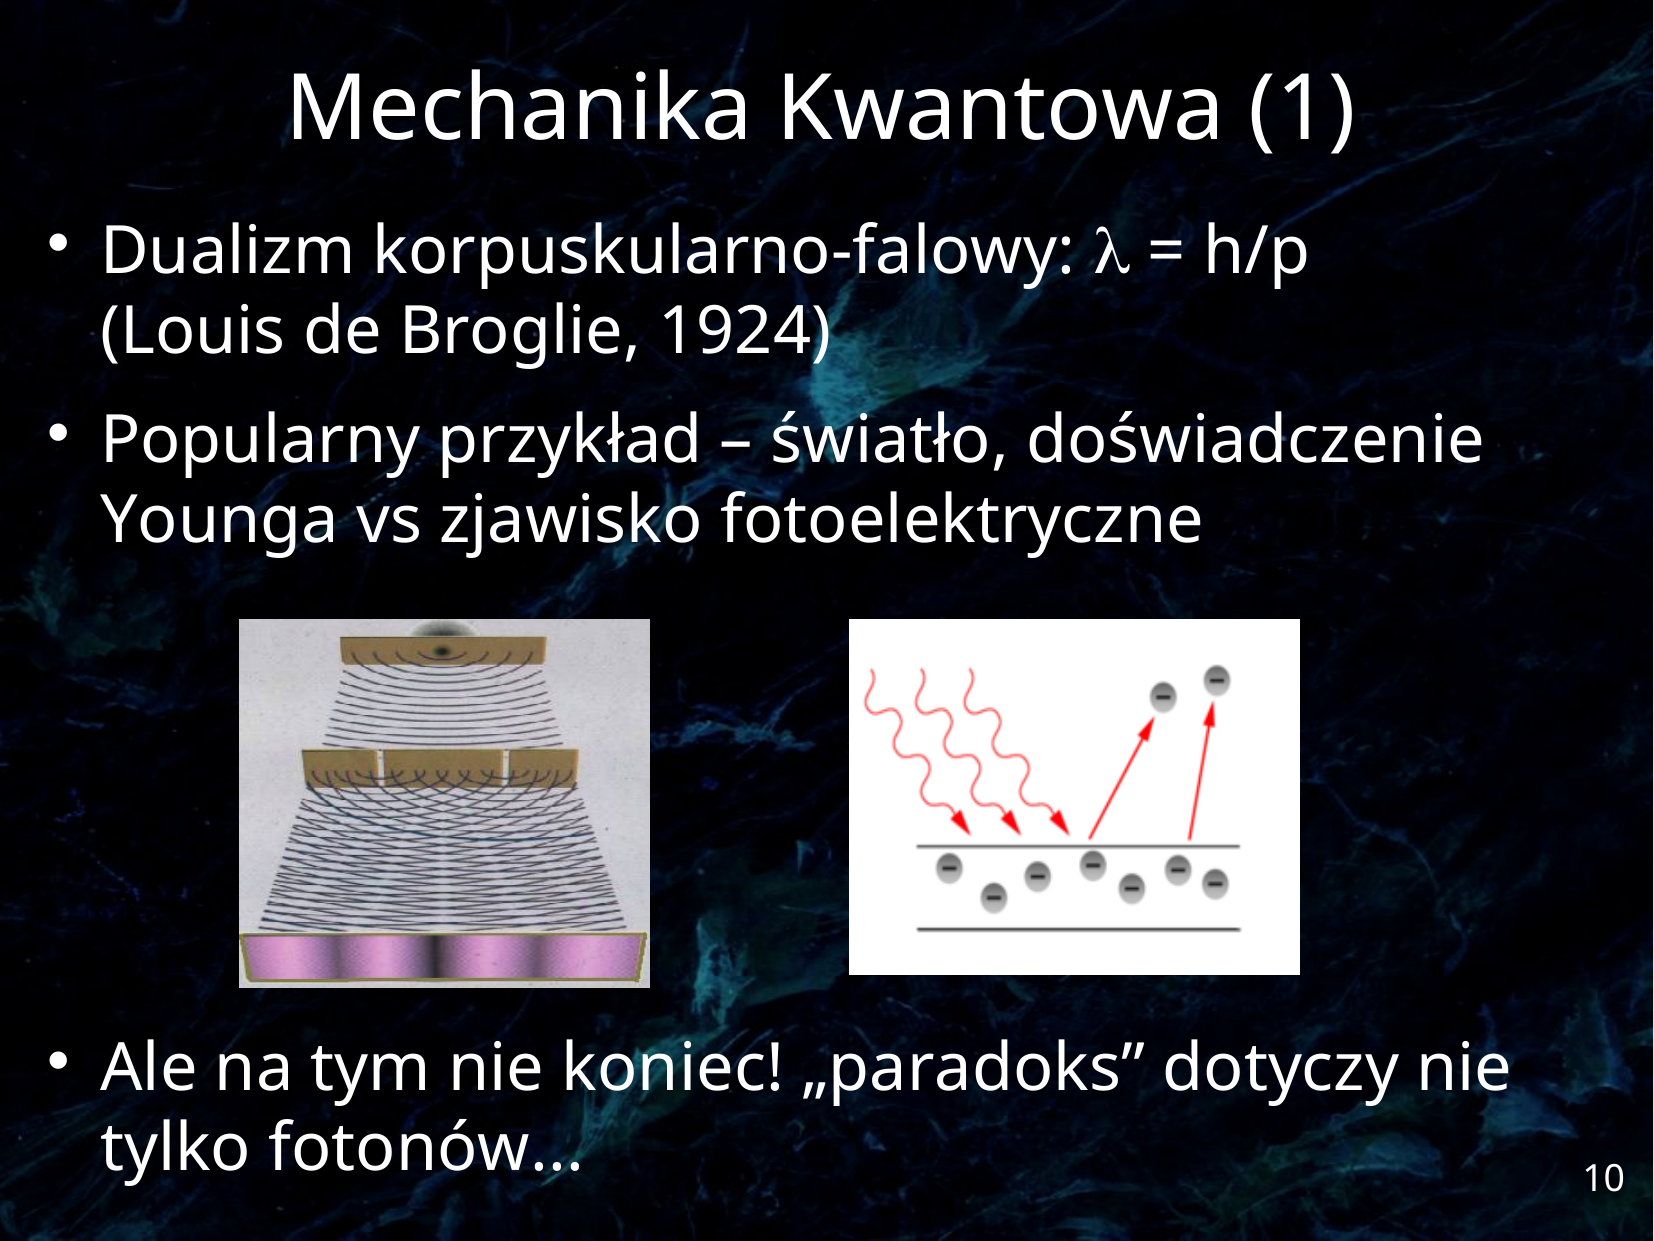

# Mechanika Kwantowa (1)‏
Dualizm korpuskularno-falowy:  = h/p
(Louis de Broglie, 1924)‏
Popularny przykład – światło, doświadczenie Younga vs zjawisko fotoelektryczne
Ale na tym nie koniec! „paradoks” dotyczy nie tylko fotonów...
10